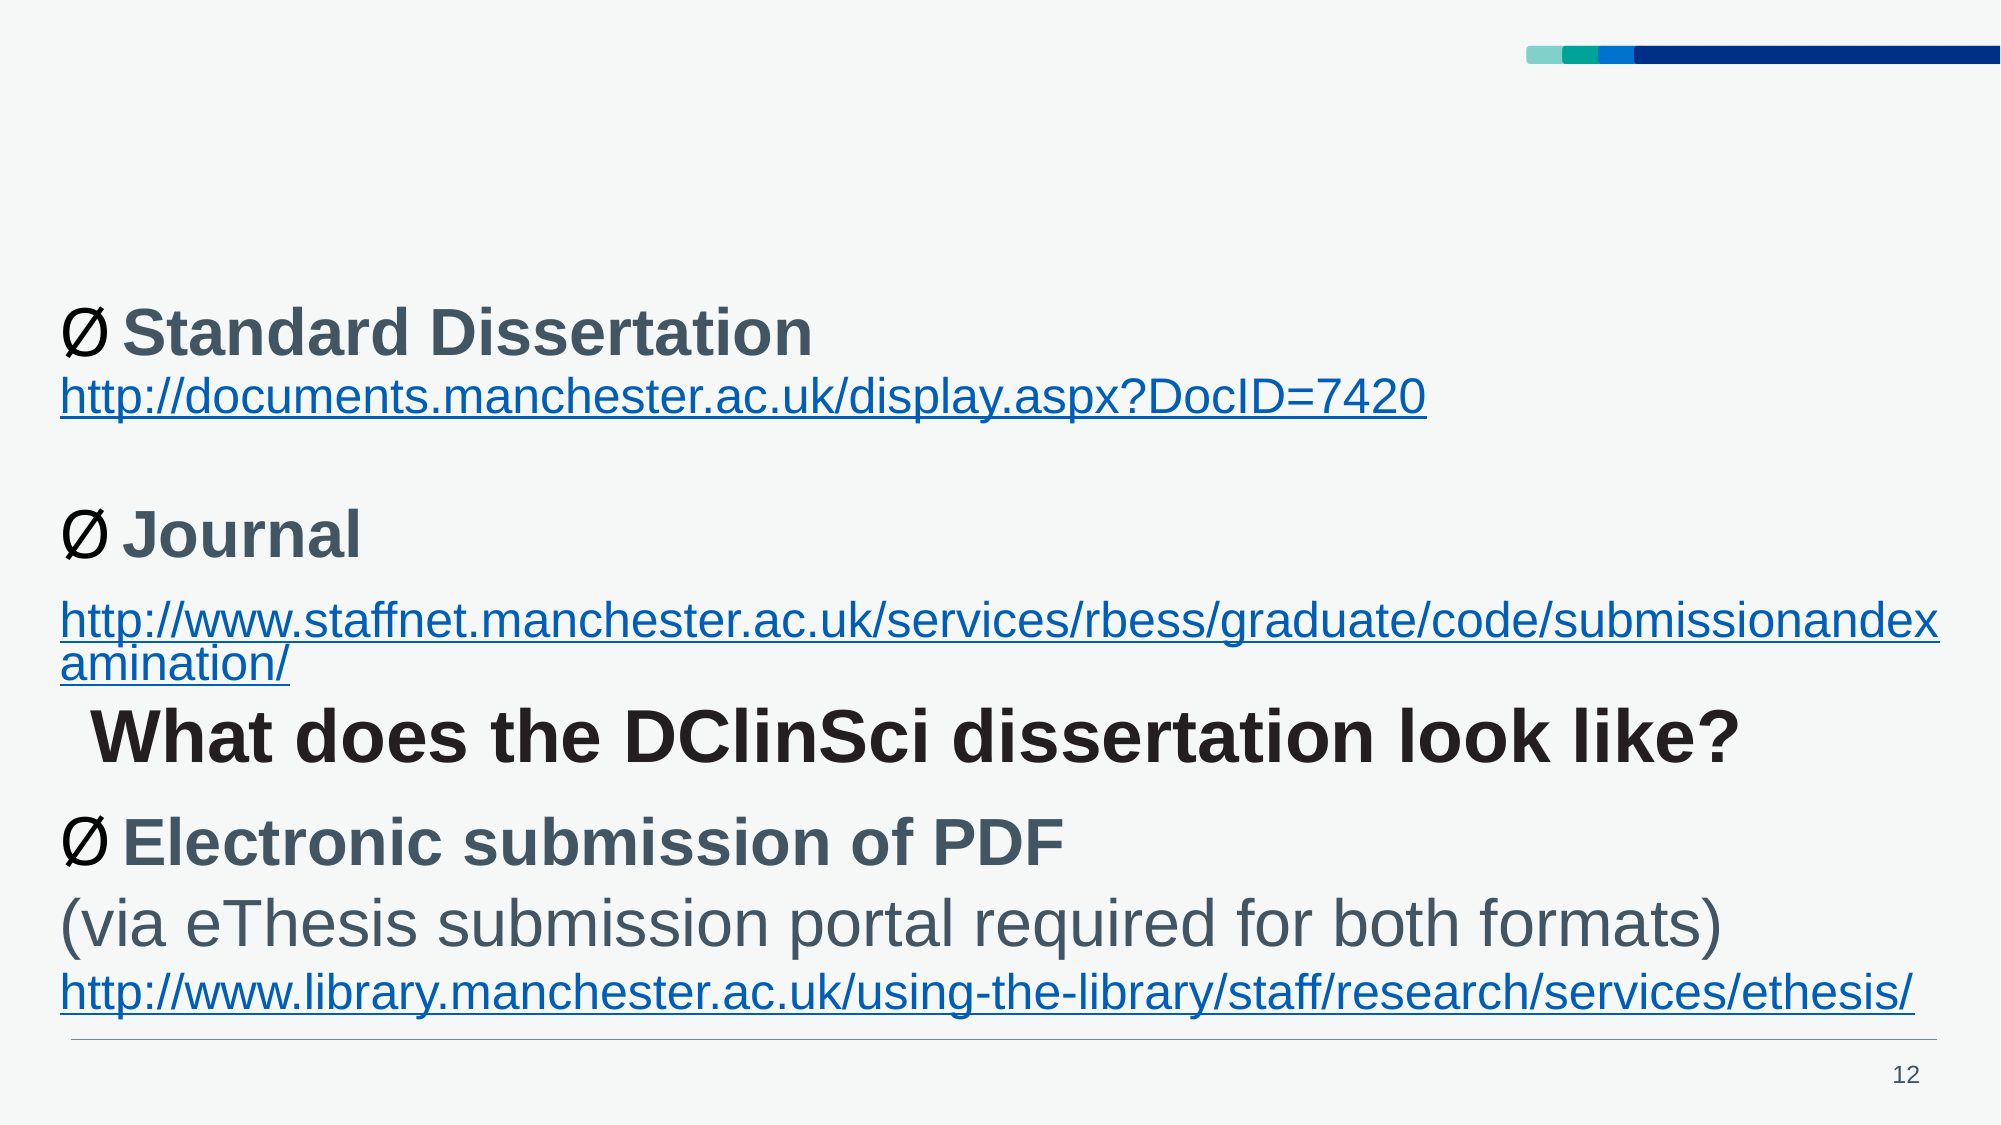

Standard Dissertation
http://documents.manchester.ac.uk/display.aspx?DocID=7420
Journal
http://www.staffnet.manchester.ac.uk/services/rbess/graduate/code/submissionandexamination/
Electronic submission of PDF
(via eThesis submission portal required for both formats)
http://www.library.manchester.ac.uk/using-the-library/staff/research/services/ethesis/
# What does the DClinSci dissertation look like?